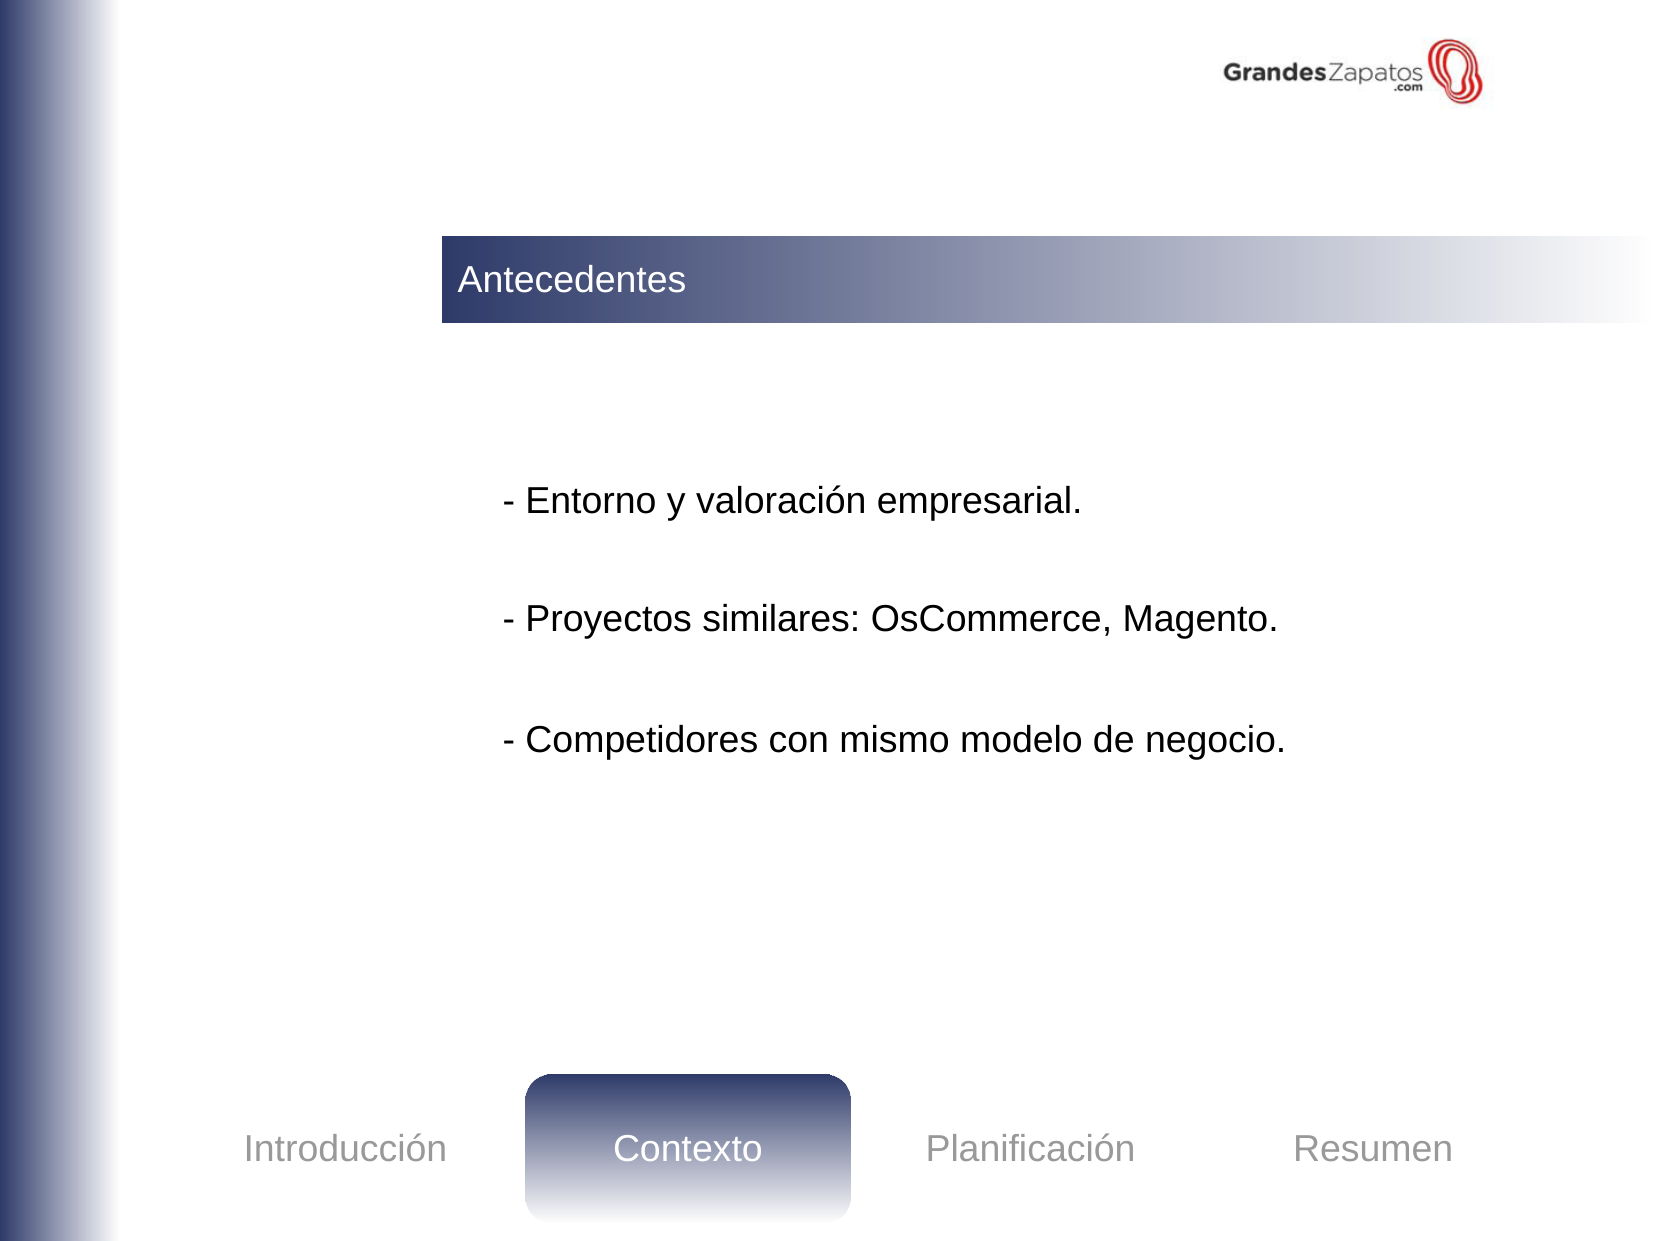

Antecedentes
- Entorno y valoración empresarial.
- Proyectos similares: OsCommerce, Magento.
- Competidores con mismo modelo de negocio.
Introducción
Contexto
Planificación
Resumen